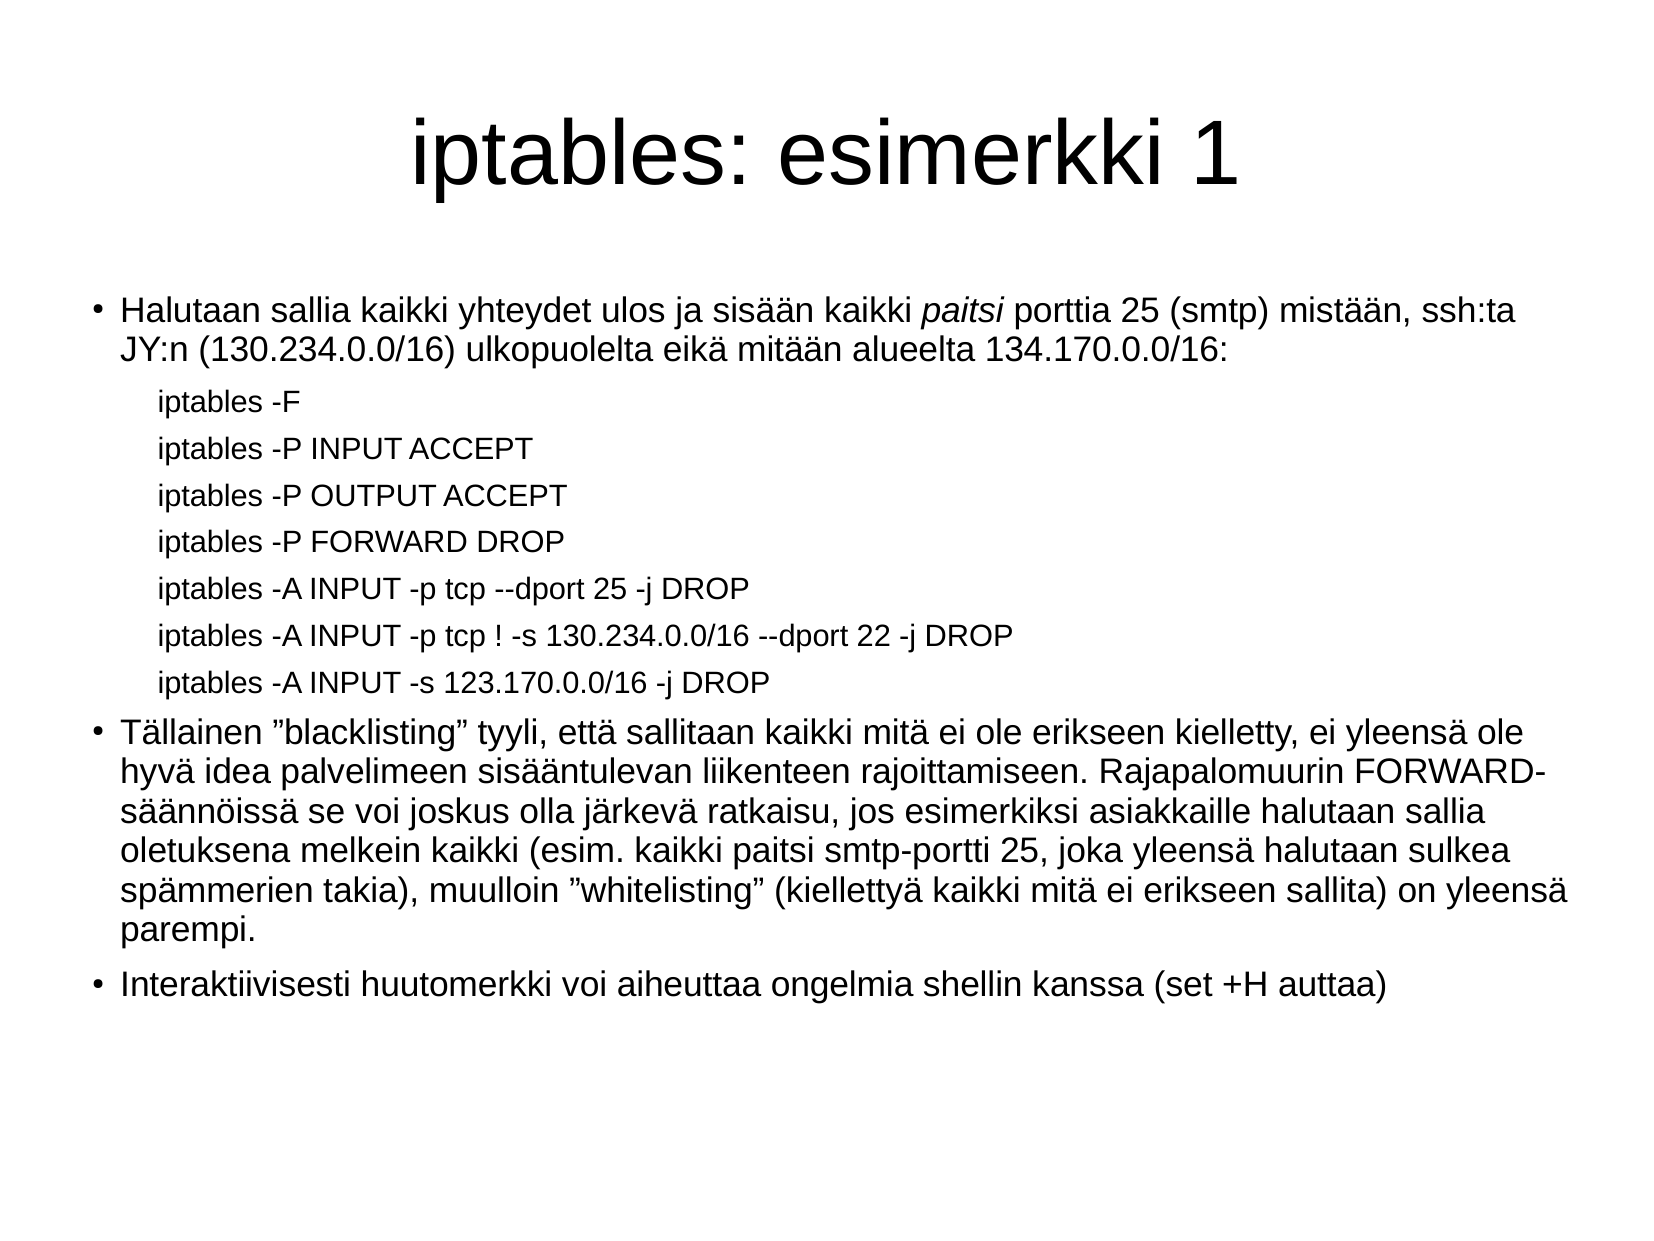

# iptables: esimerkki 1
Halutaan sallia kaikki yhteydet ulos ja sisään kaikki paitsi porttia 25 (smtp) mistään, ssh:ta JY:n (130.234.0.0/16) ulkopuolelta eikä mitään alueelta 134.170.0.0/16:
iptables -F
iptables -P INPUT ACCEPT
iptables -P OUTPUT ACCEPT
iptables -P FORWARD DROP
iptables -A INPUT -p tcp --dport 25 -j DROP
iptables -A INPUT -p tcp ! -s 130.234.0.0/16 --dport 22 -j DROP
iptables -A INPUT -s 123.170.0.0/16 -j DROP
Tällainen ”blacklisting” tyyli, että sallitaan kaikki mitä ei ole erikseen kielletty, ei yleensä ole hyvä idea palvelimeen sisääntulevan liikenteen rajoittamiseen. Rajapalomuurin FORWARD-säännöissä se voi joskus olla järkevä ratkaisu, jos esimerkiksi asiakkaille halutaan sallia oletuksena melkein kaikki (esim. kaikki paitsi smtp-portti 25, joka yleensä halutaan sulkea spämmerien takia), muulloin ”whitelisting” (kiellettyä kaikki mitä ei erikseen sallita) on yleensä parempi.
Interaktiivisesti huutomerkki voi aiheuttaa ongelmia shellin kanssa (set +H auttaa)